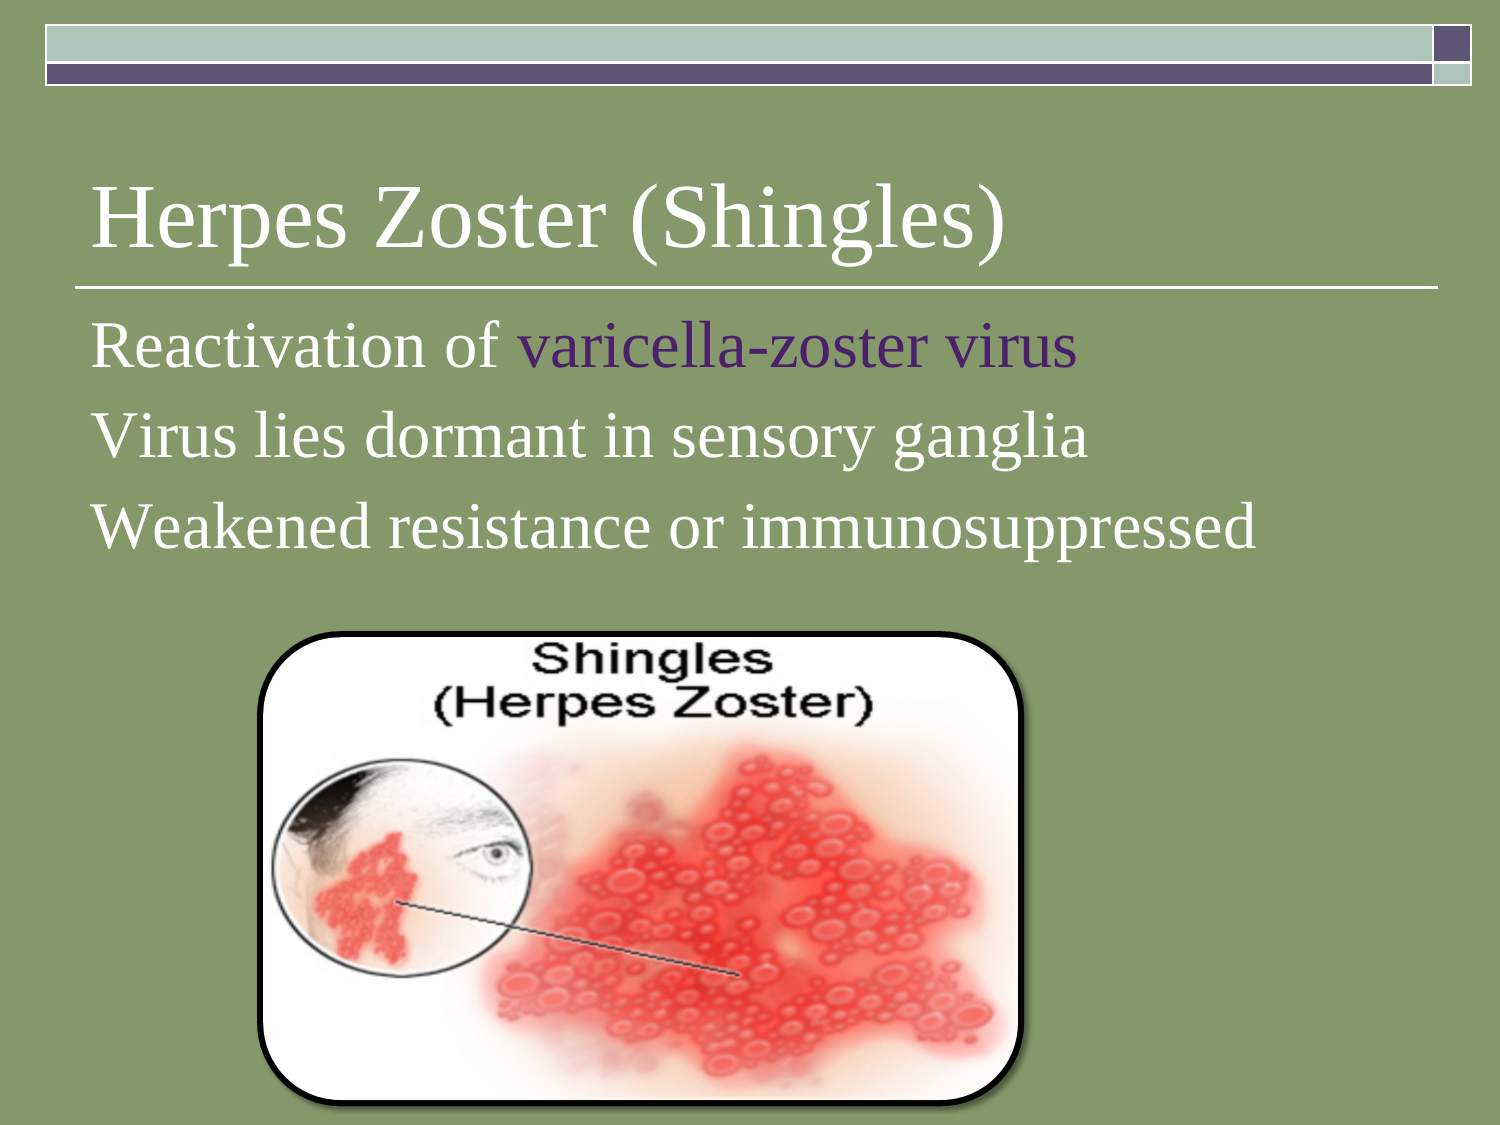

# Herpes Zoster (Shingles)
Reactivation of varicella-zoster virus
Virus lies dormant in sensory ganglia
Weakened resistance or immunosuppressed